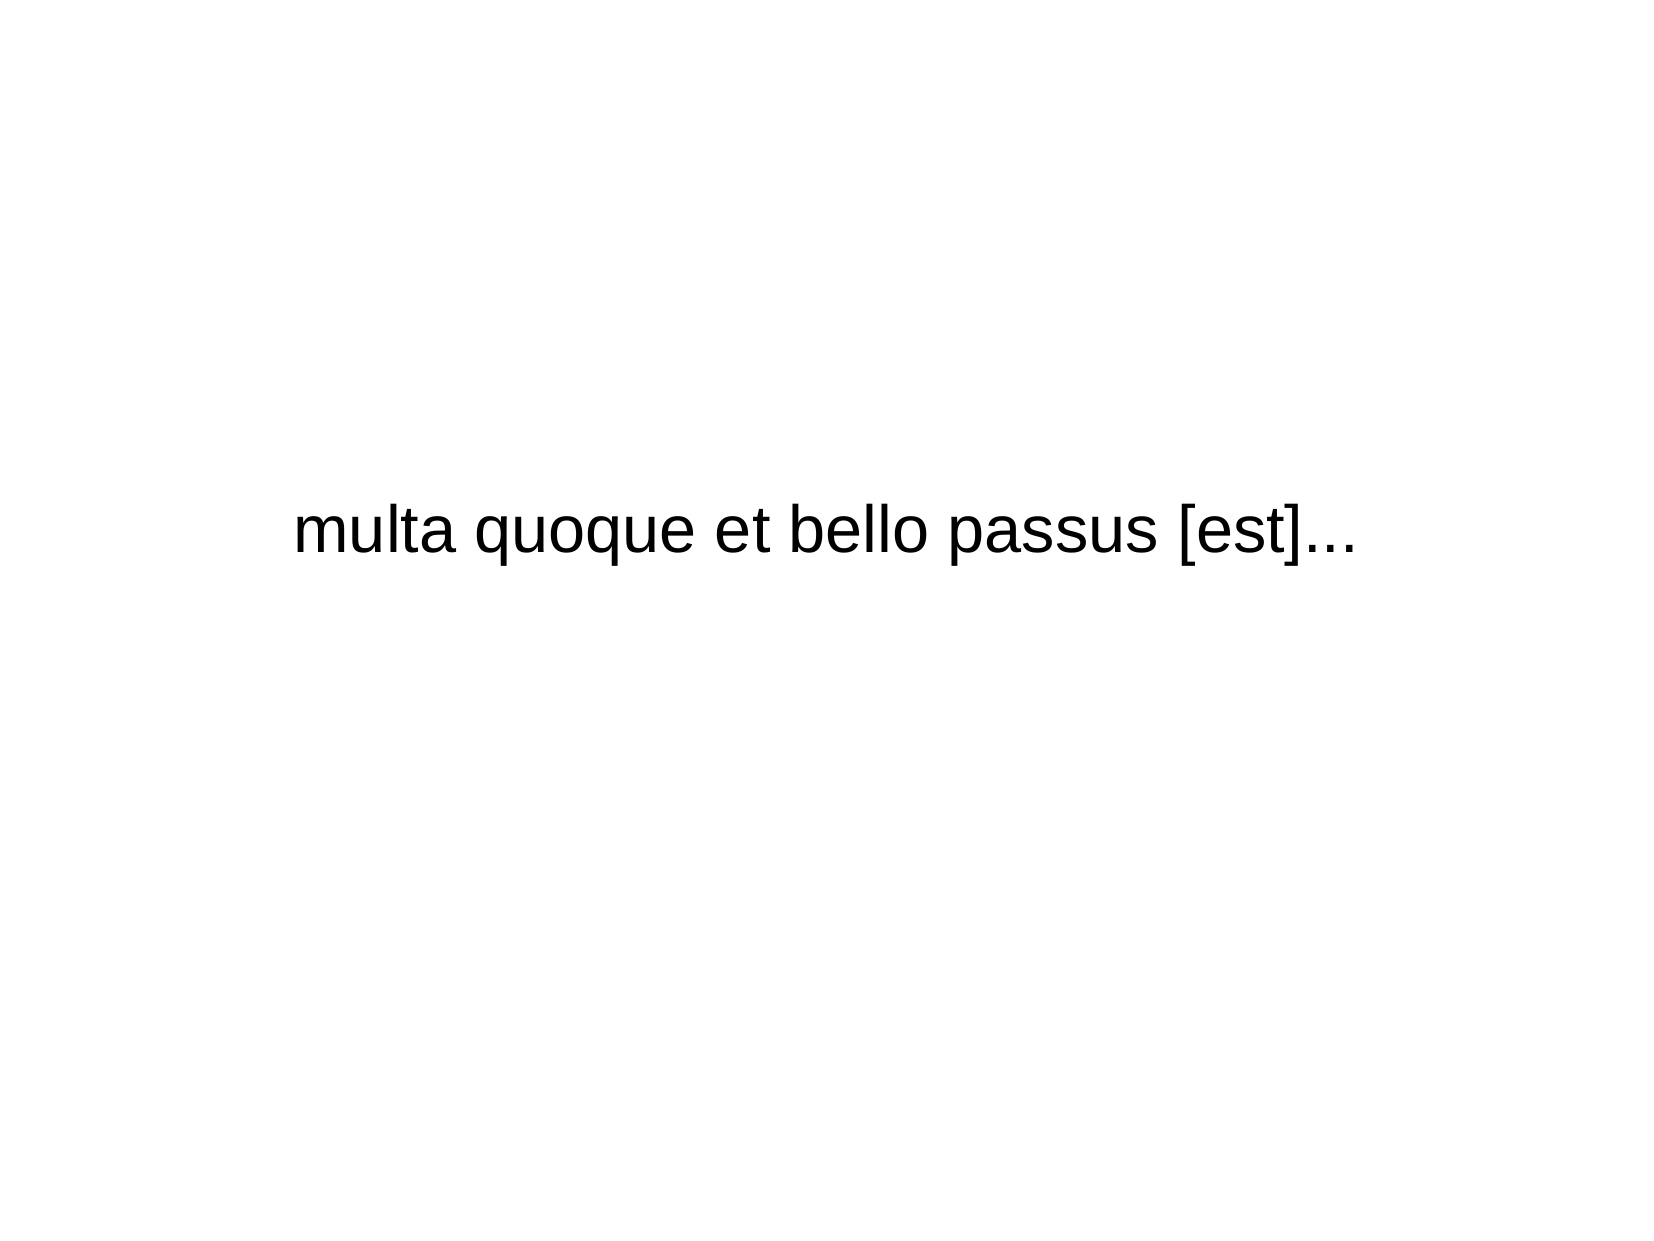

# multa quoque et bello passus [est]...